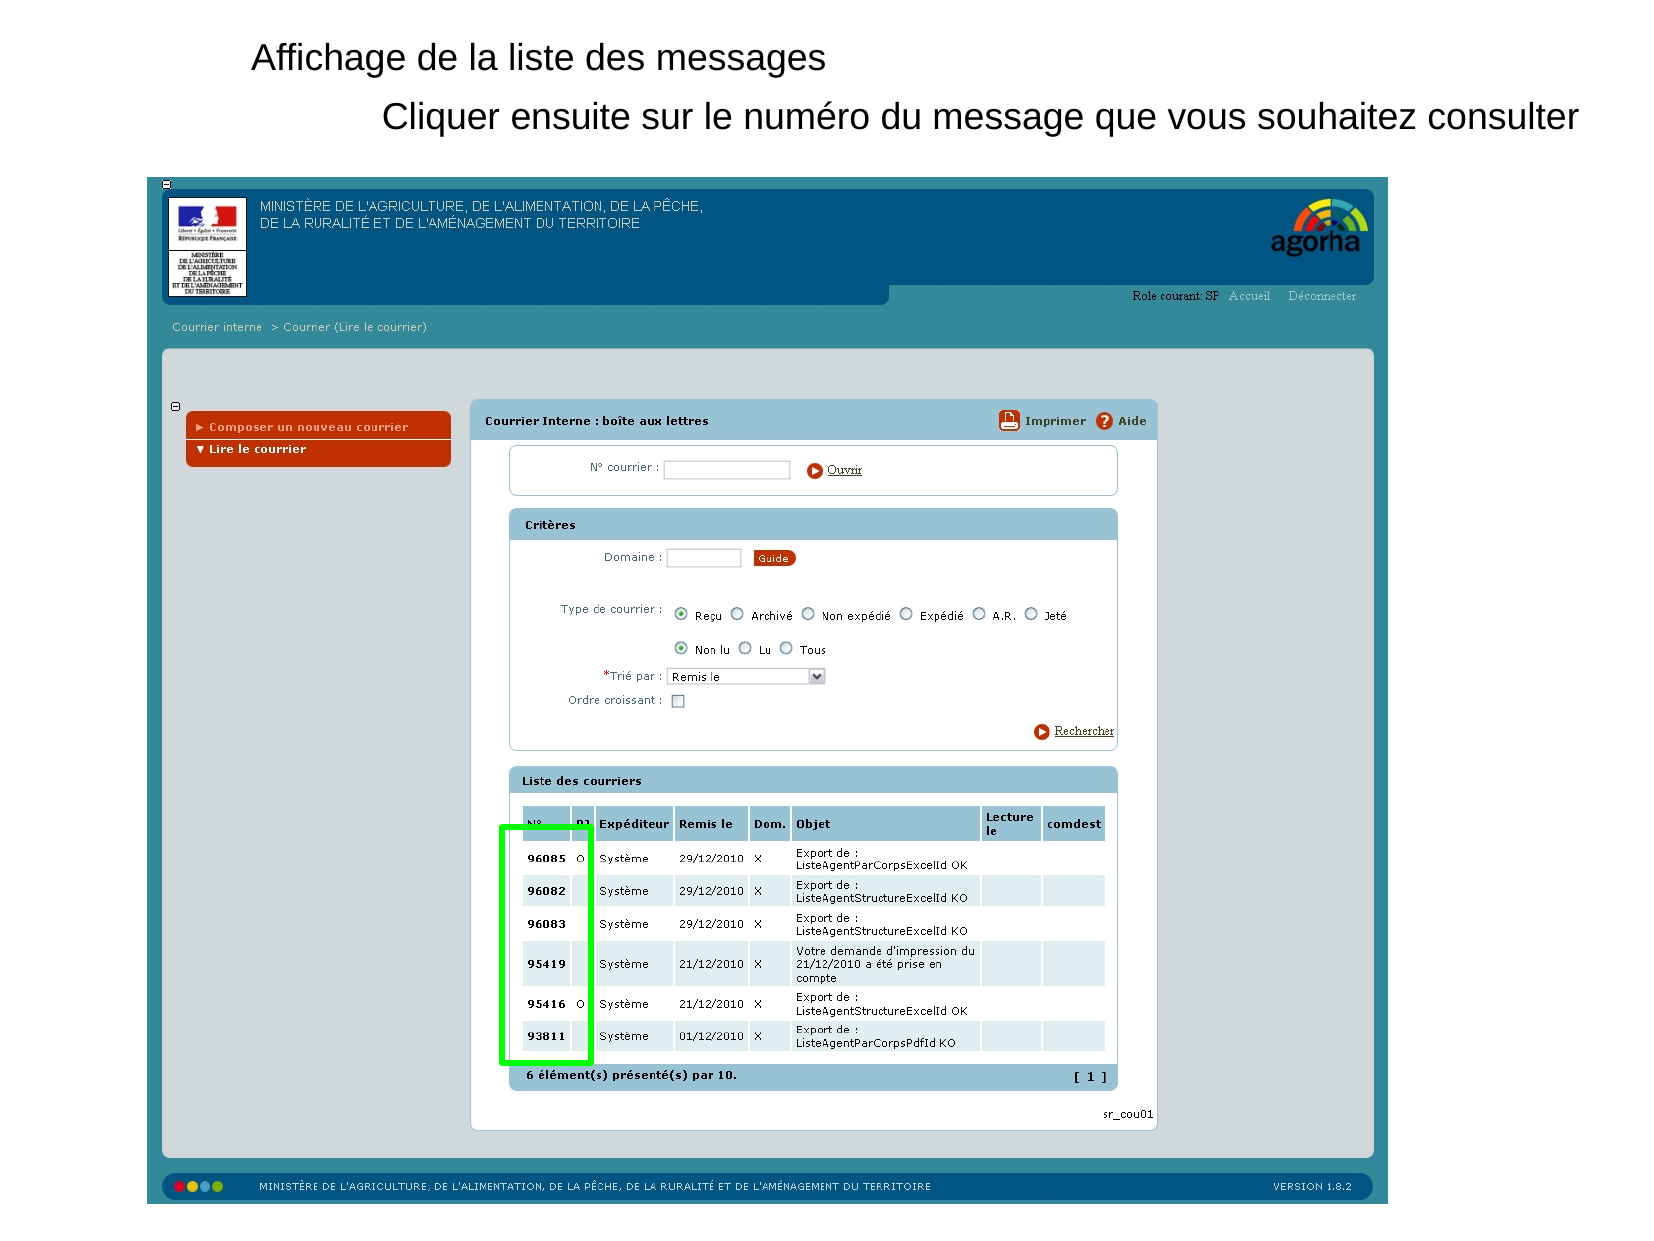

Affichage de la liste des messages
Cliquer ensuite sur le numéro du message que vous souhaitez consulter